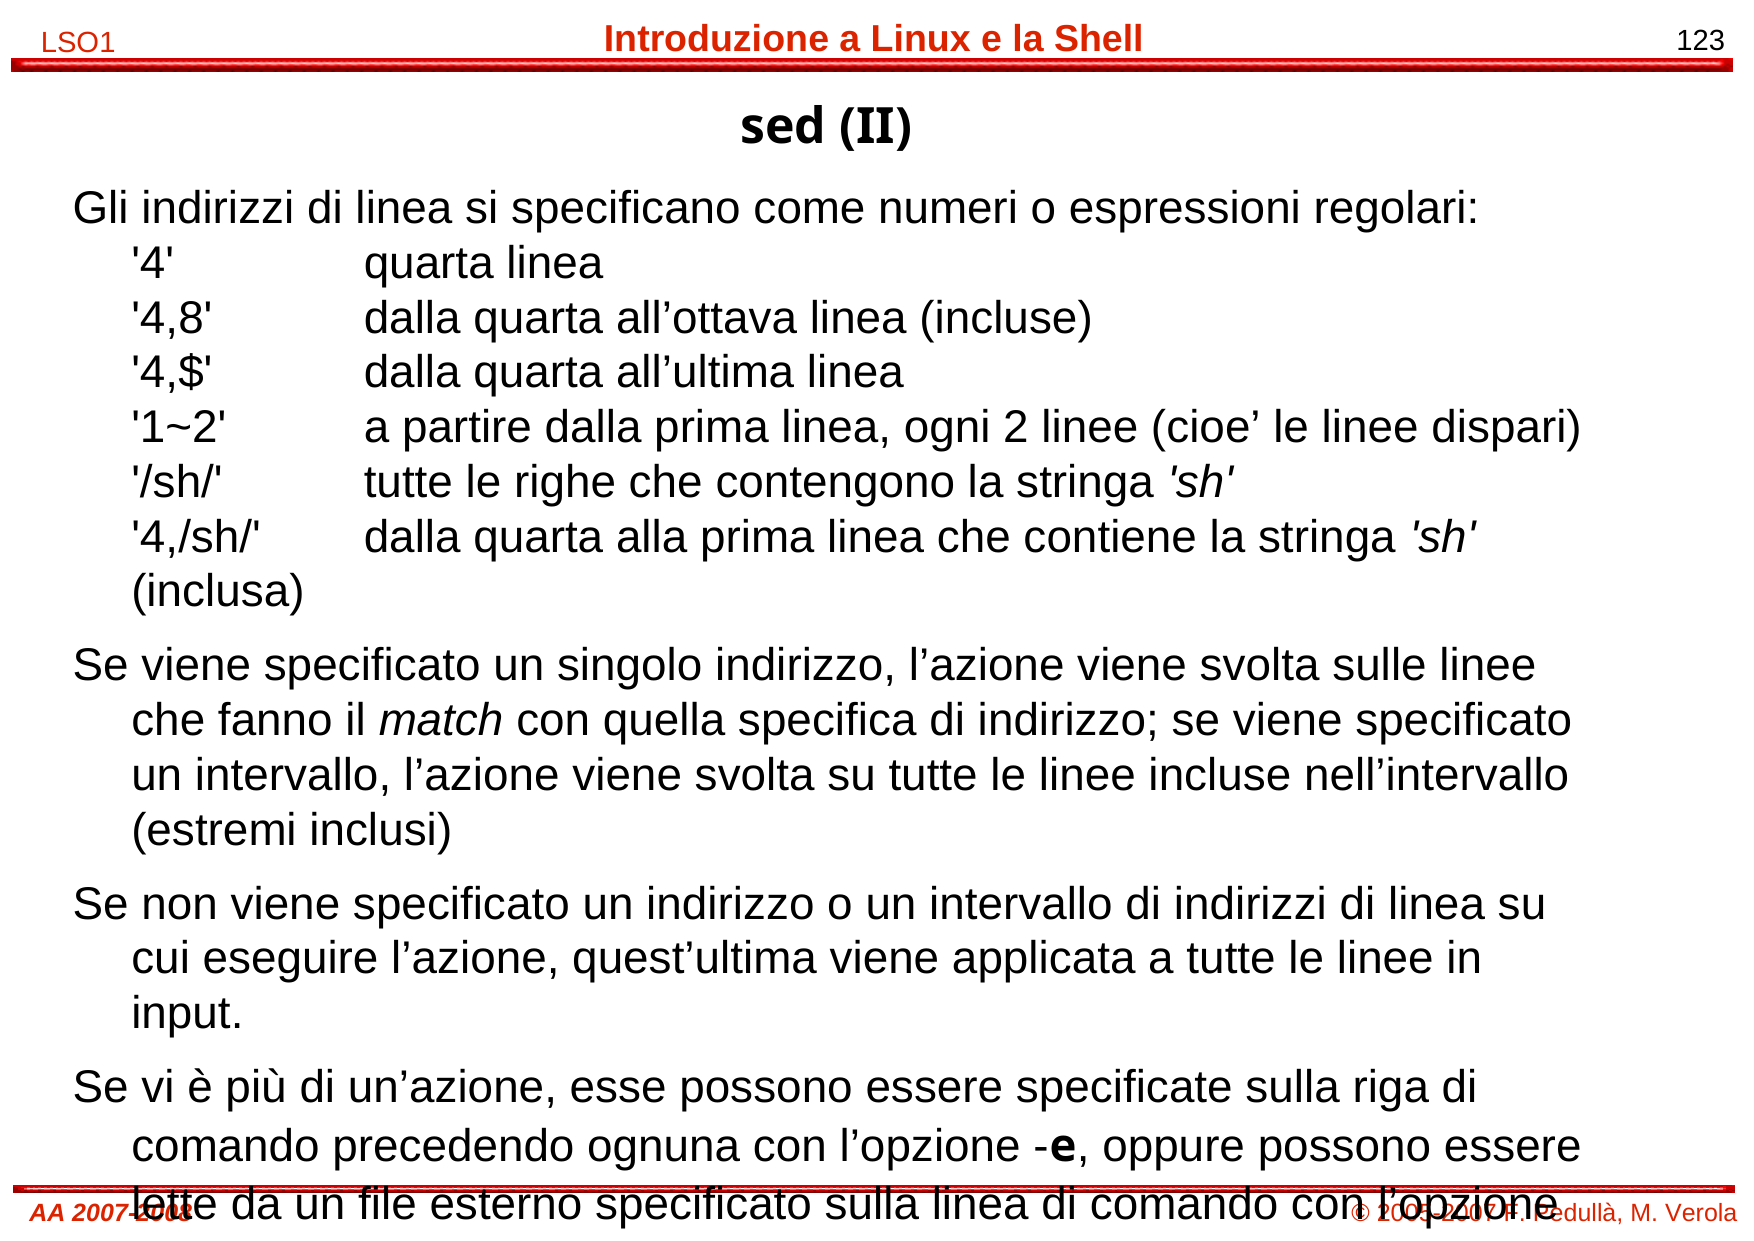

# sed (II)
Gli indirizzi di linea si specificano come numeri o espressioni regolari:
'4'			quarta linea
'4,8'			dalla quarta all’ottava linea (incluse)
'4,$'			dalla quarta all’ultima linea
'1~2'		a partire dalla prima linea, ogni 2 linee (cioe’ le linee dispari)
'/sh/'		tutte le righe che contengono la stringa 'sh'
'4,/sh/'		dalla quarta alla prima linea che contiene la stringa 'sh' (inclusa)
Se viene specificato un singolo indirizzo, l’azione viene svolta sulle linee che fanno il match con quella specifica di indirizzo; se viene specificato un intervallo, l’azione viene svolta su tutte le linee incluse nell’intervallo (estremi inclusi)
Se non viene specificato un indirizzo o un intervallo di indirizzi di linea su cui eseguire l’azione, quest’ultima viene applicata a tutte le linee in input.
Se vi è più di un’azione, esse possono essere specificate sulla riga di comando precedendo ognuna con l’opzione -e, oppure possono essere lette da un file esterno specificato sulla linea di comando con l’opzione -f.